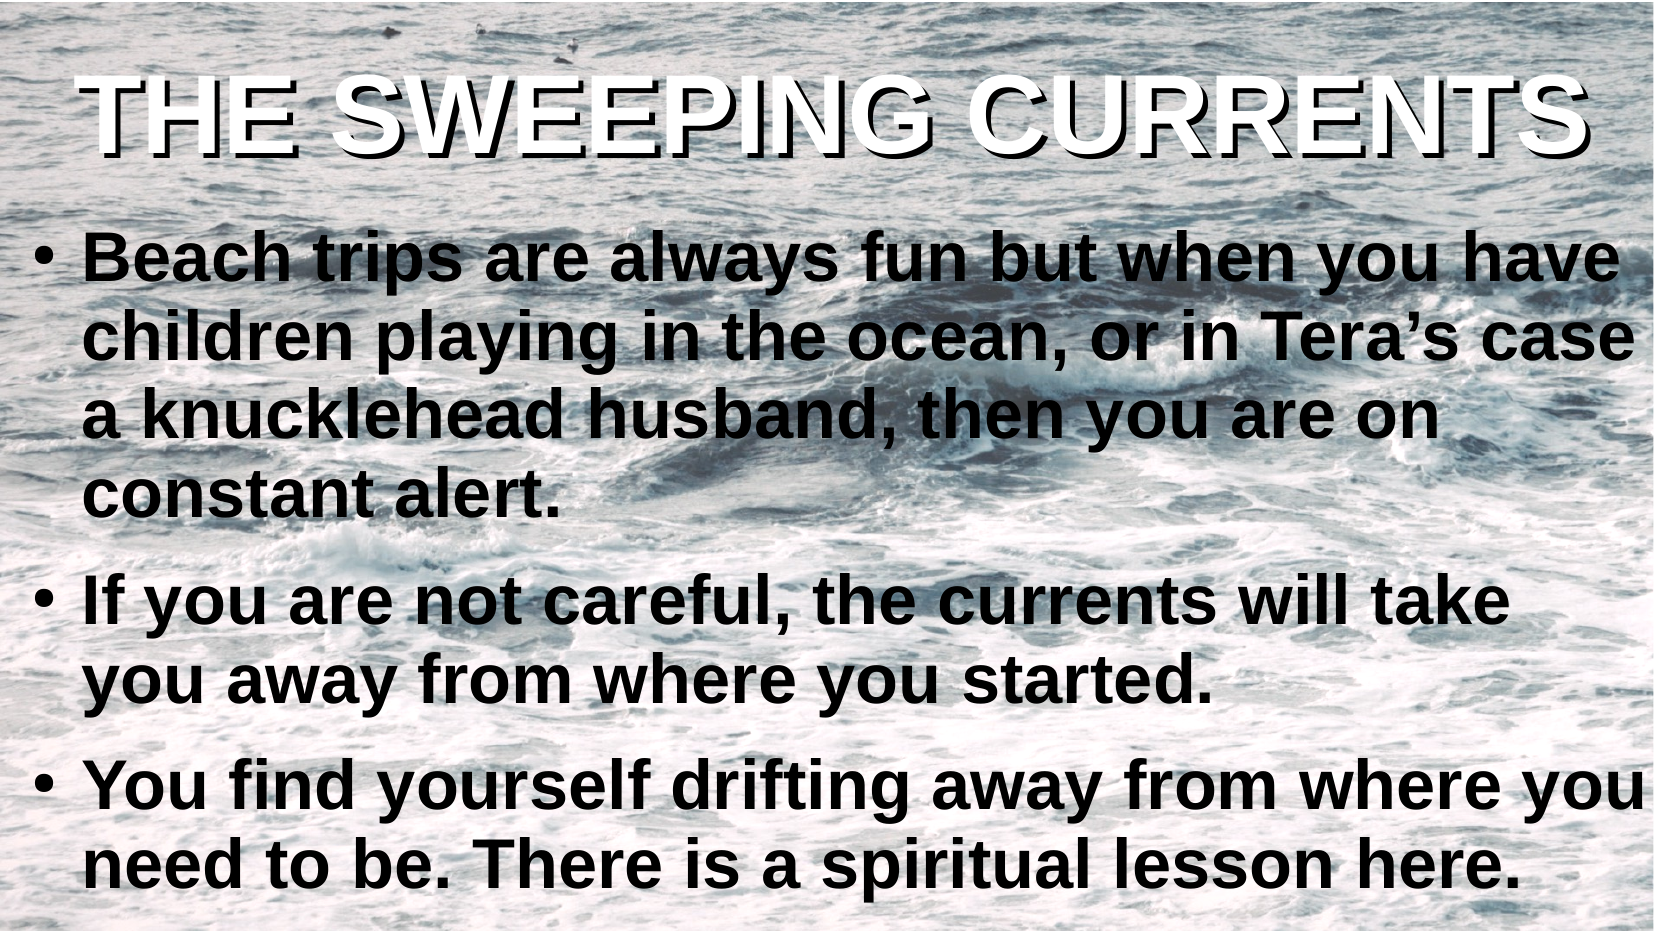

# THE SWEEPING CURRENTS
Beach trips are always fun but when you have children playing in the ocean, or in Tera’s case a knucklehead husband, then you are on constant alert.
If you are not careful, the currents will take you away from where you started.
You find yourself drifting away from where you need to be. There is a spiritual lesson here.